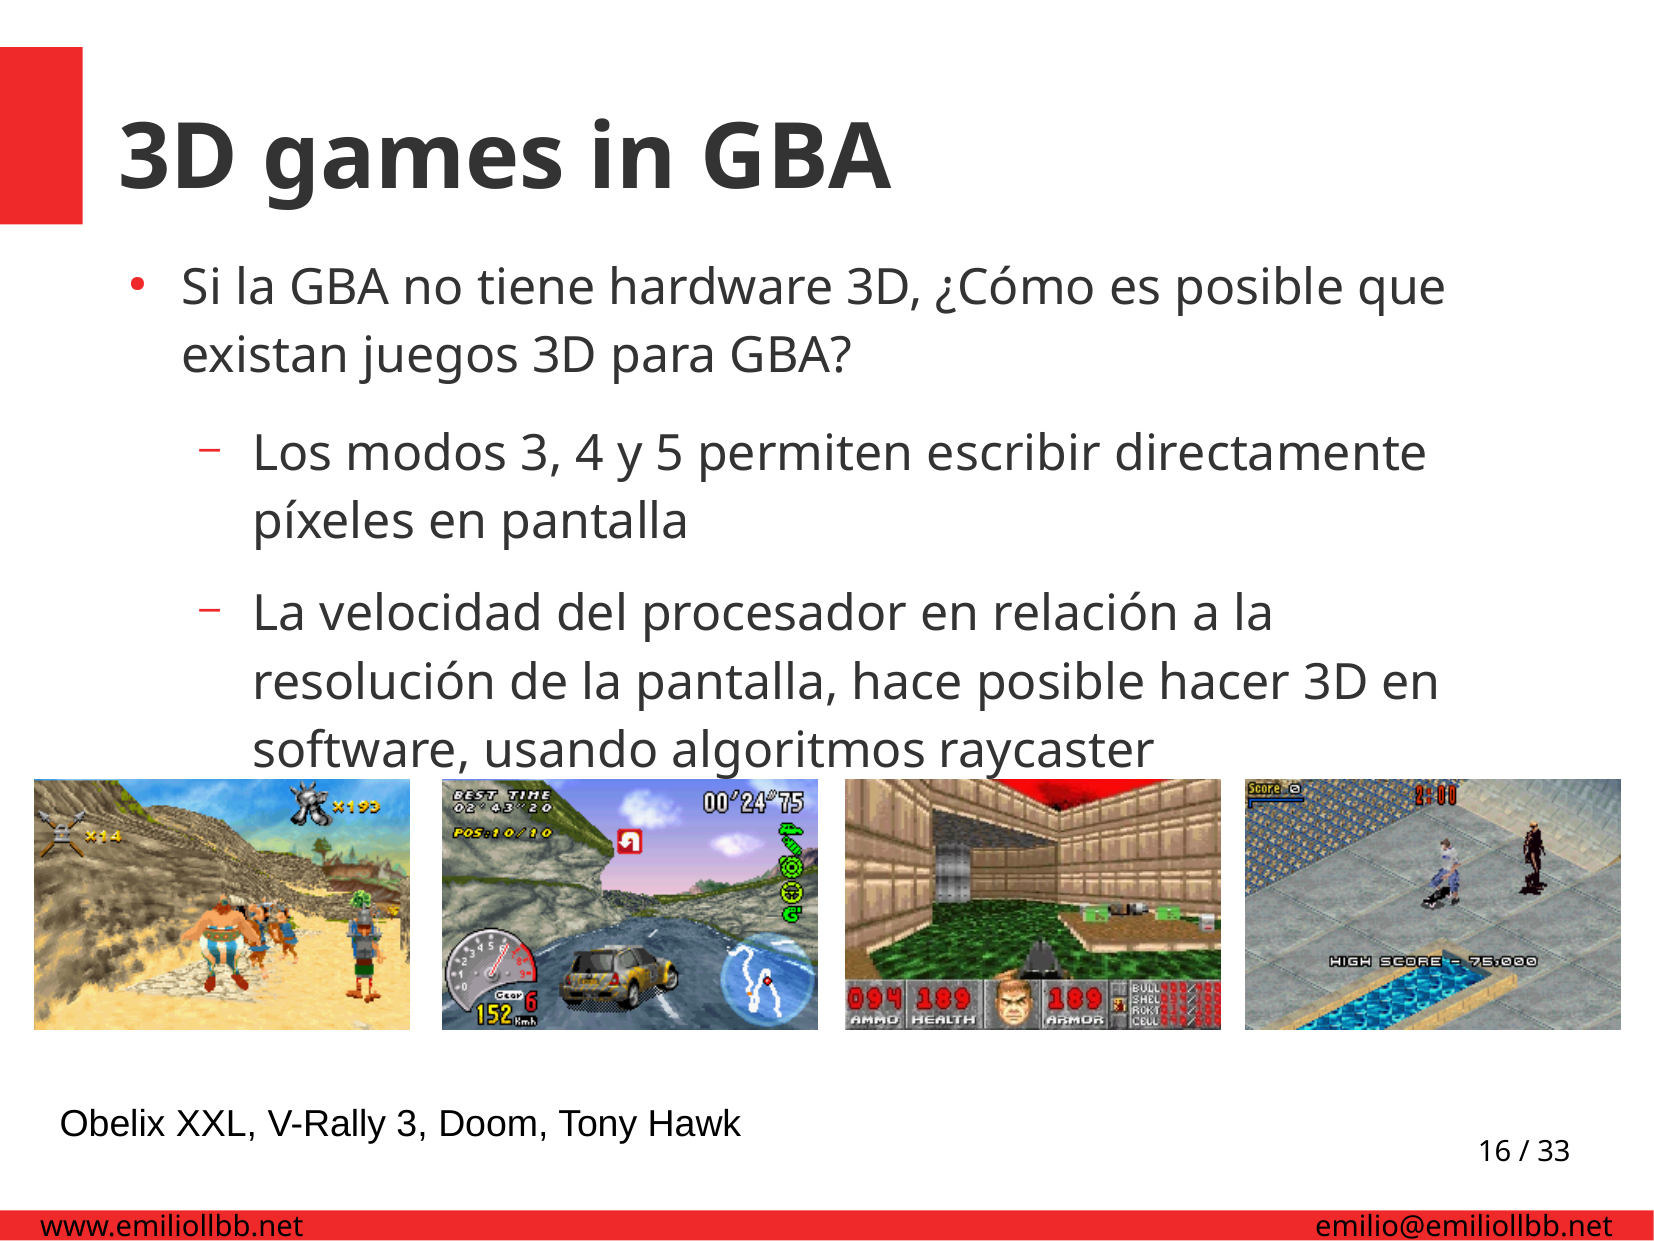

# 3D games in GBA
Si la GBA no tiene hardware 3D, ¿Cómo es posible que existan juegos 3D para GBA?
Los modos 3, 4 y 5 permiten escribir directamente píxeles en pantalla
La velocidad del procesador en relación a la resolución de la pantalla, hace posible hacer 3D en software, usando algoritmos raycaster
Obelix XXL, V-Rally 3, Doom, Tony Hawk
16